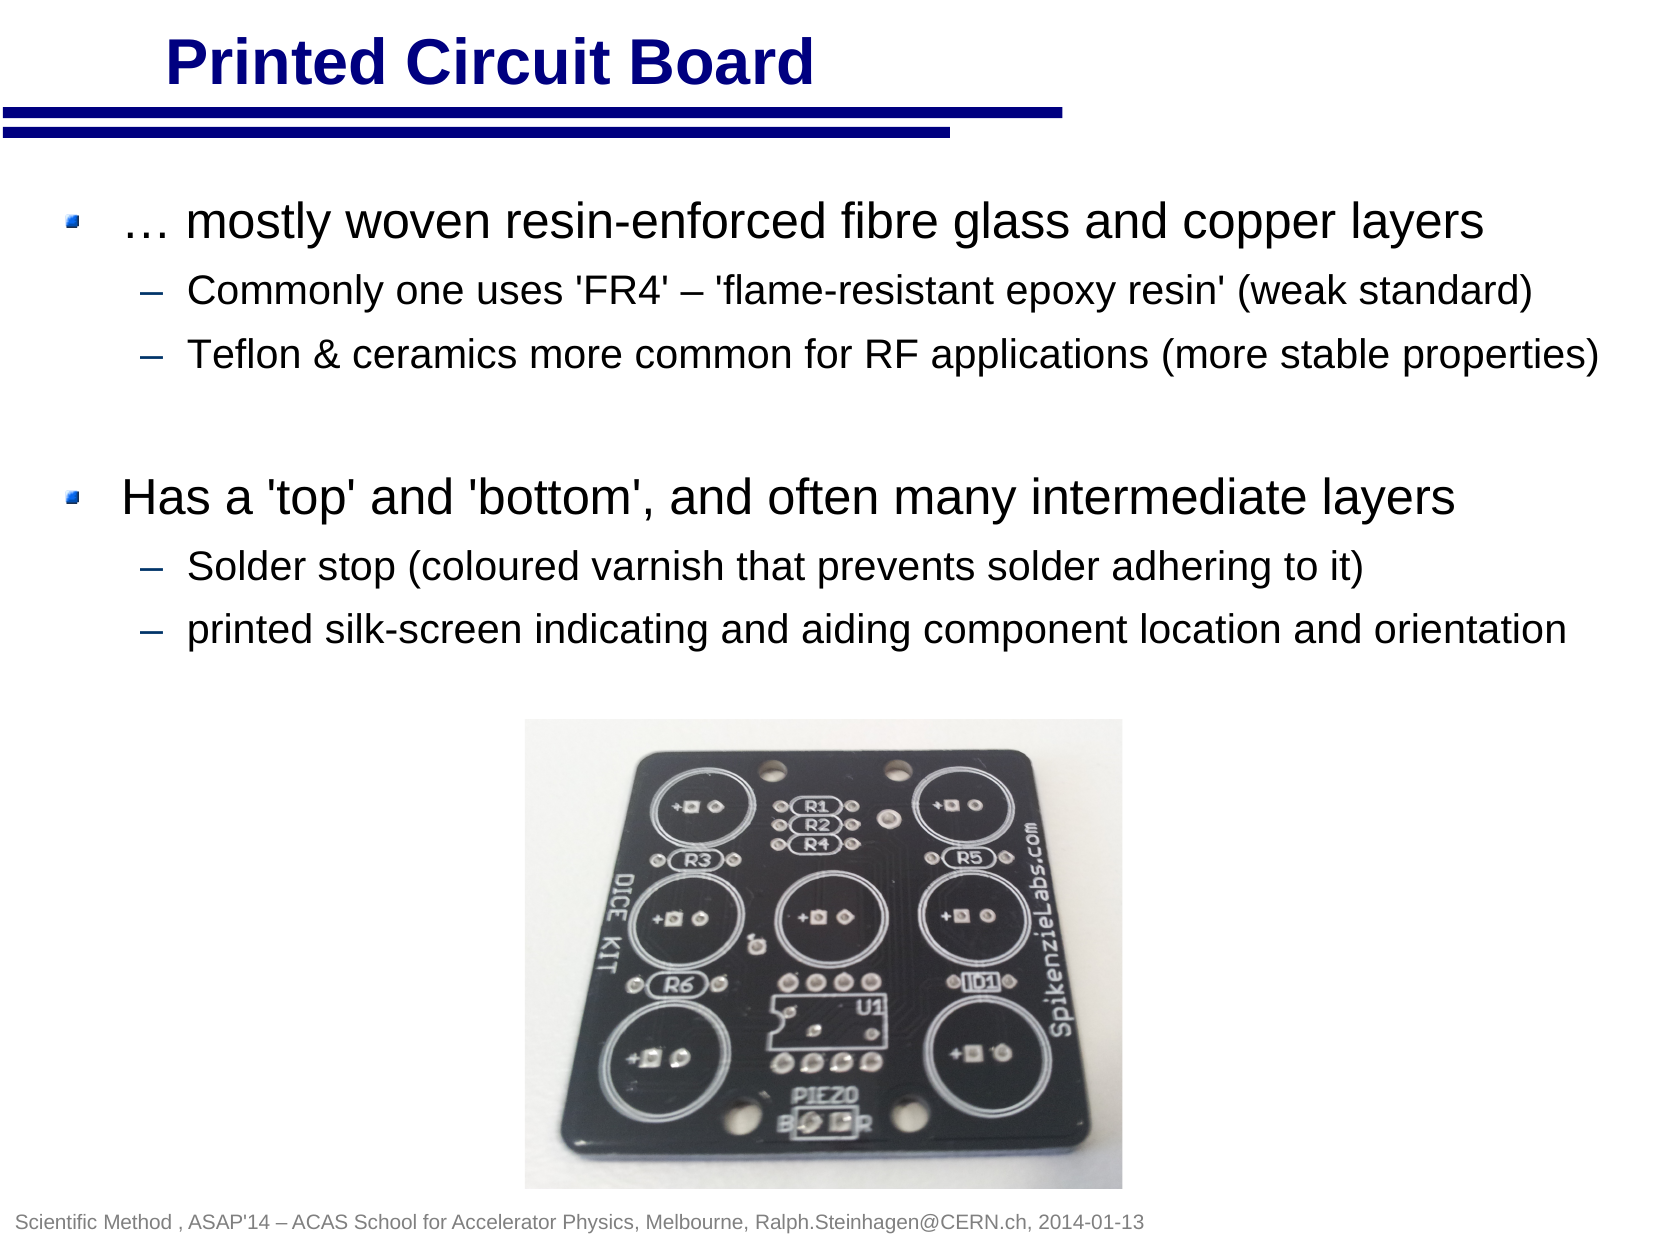

# Printed Circuit Board
… mostly woven resin-enforced fibre glass and copper layers
Commonly one uses 'FR4' – 'flame-resistant epoxy resin' (weak standard)
Teflon & ceramics more common for RF applications (more stable properties)
Has a 'top' and 'bottom', and often many intermediate layers
Solder stop (coloured varnish that prevents solder adhering to it)
printed silk-screen indicating and aiding component location and orientation